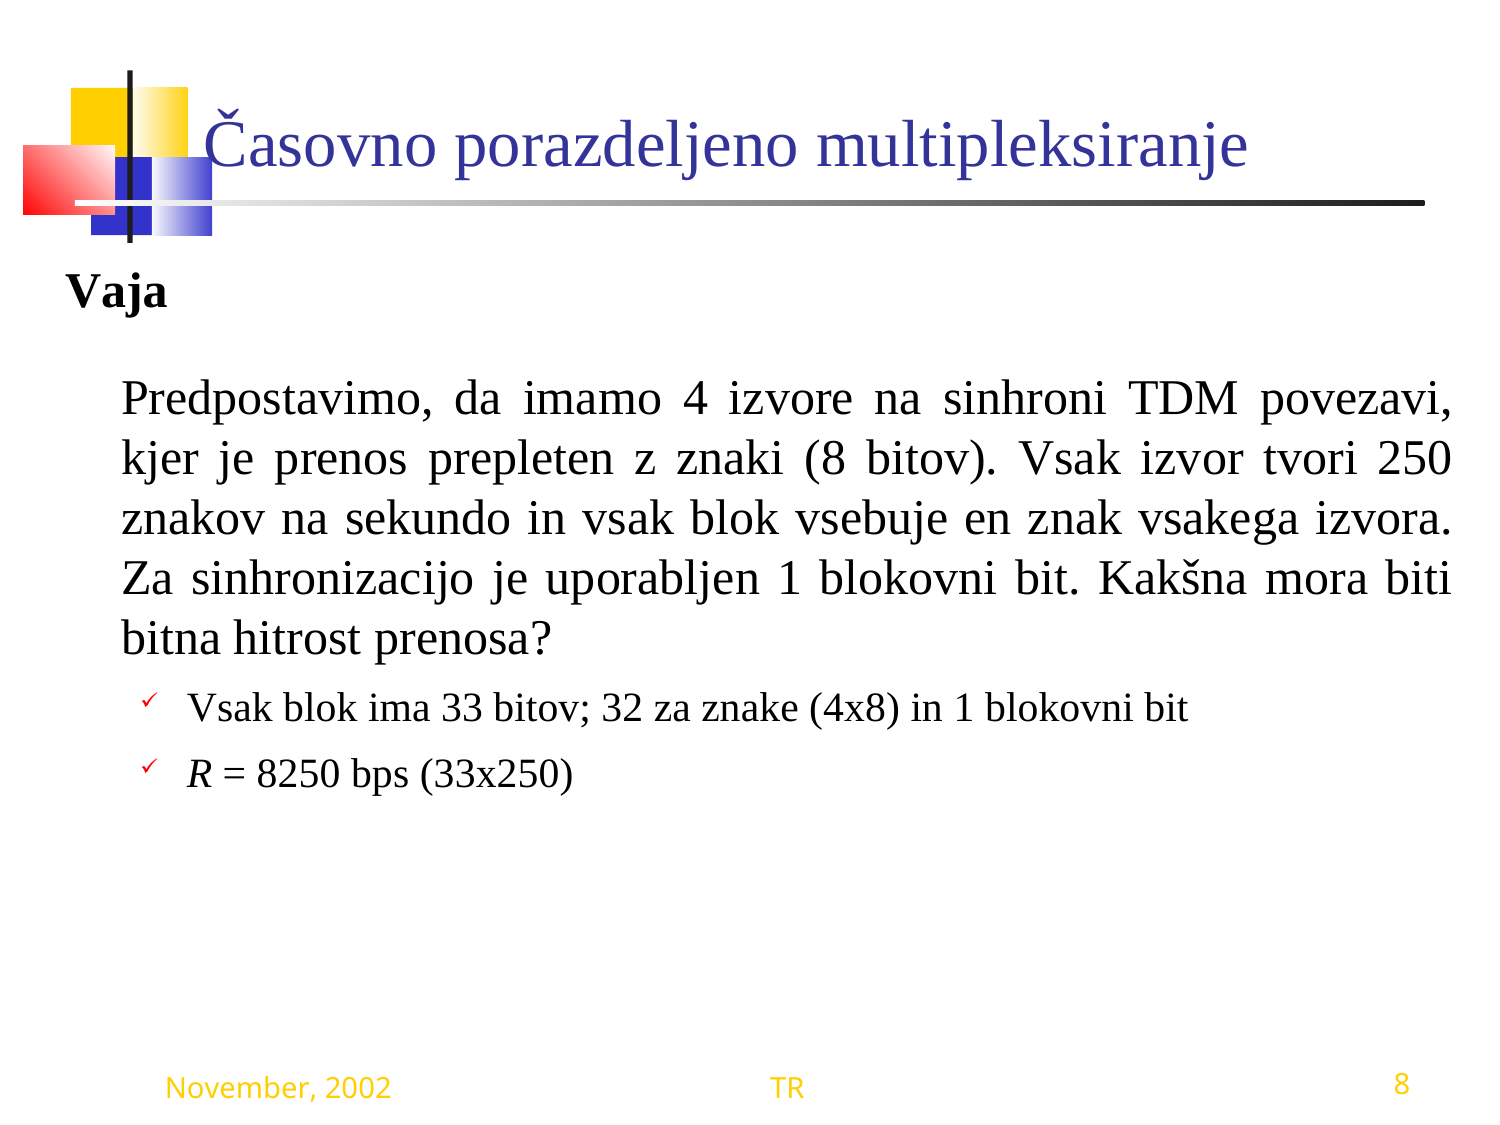

# Časovno porazdeljeno multipleksiranje
Vaja
	Predpostavimo, da imamo 4 izvore na sinhroni TDM povezavi, kjer je prenos prepleten z znaki (8 bitov). Vsak izvor tvori 250 znakov na sekundo in vsak blok vsebuje en znak vsakega izvora. Za sinhronizacijo je uporabljen 1 blokovni bit. Kakšna mora biti bitna hitrost prenosa?
Vsak blok ima 33 bitov; 32 za znake (4x8) in 1 blokovni bit
R = 8250 bps (33x250)
November, 2002
TR